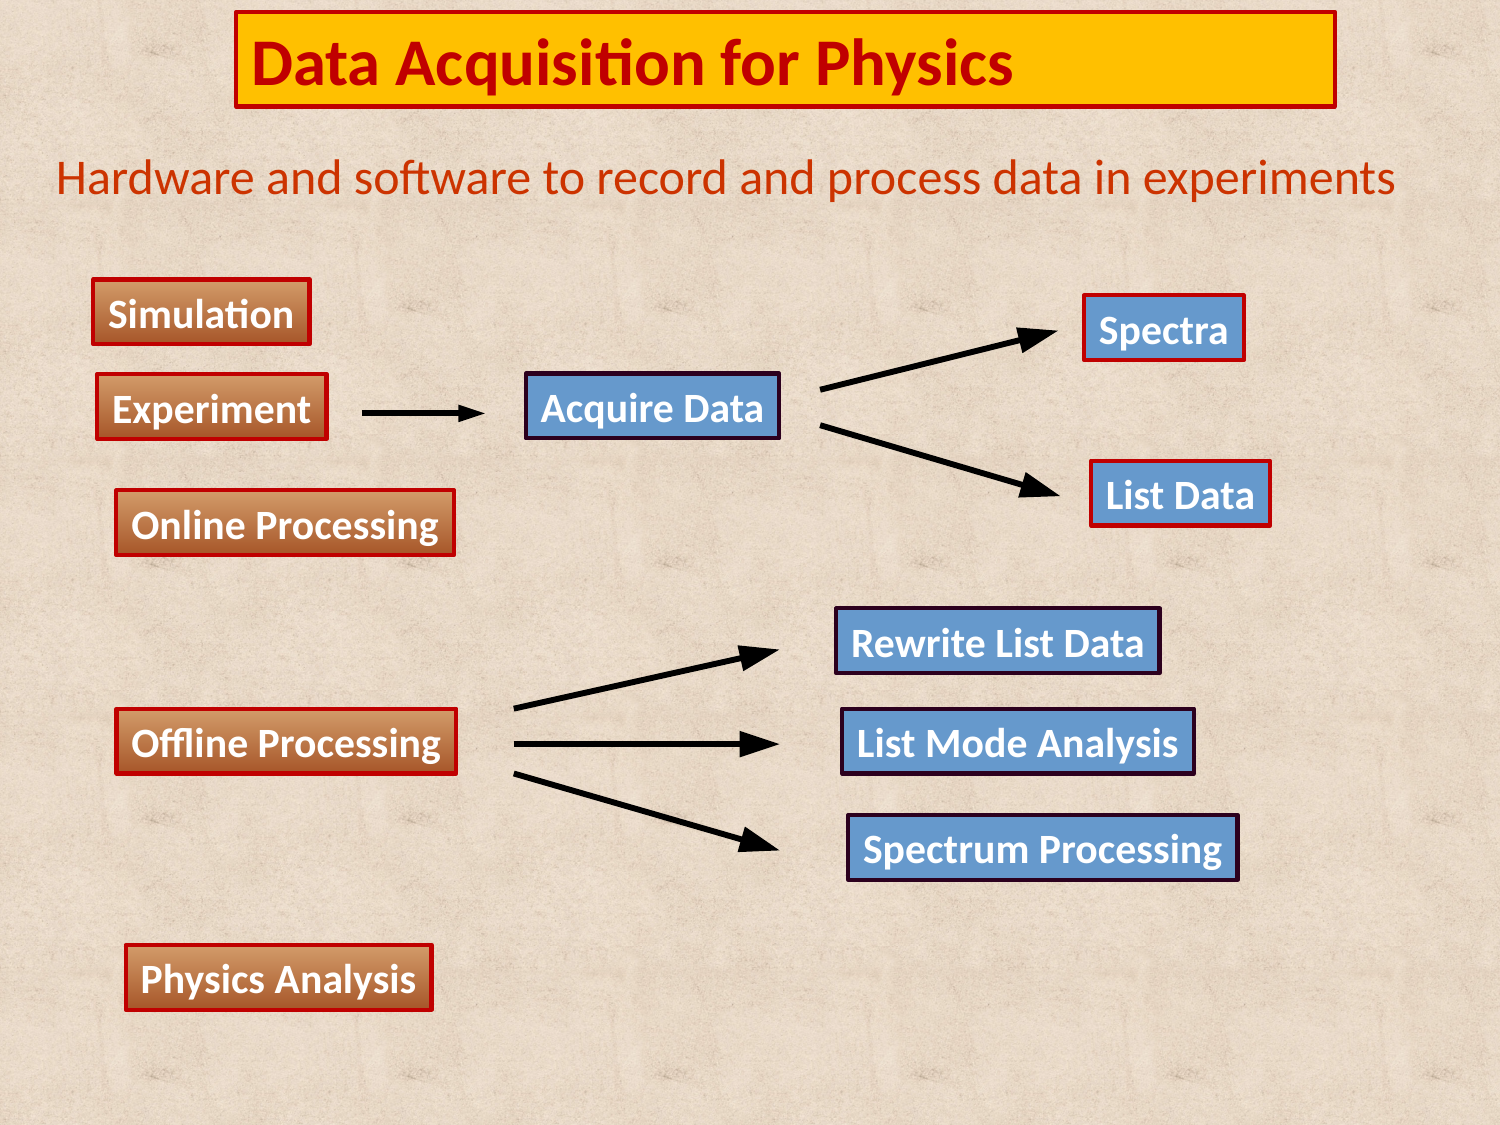

Data Acquisition for Physics
Hardware and software to record and process data in experiments
Simulation
Spectra
Acquire Data
Experiment
List Data
Online Processing
Rewrite List Data
Offline Processing
List Mode Analysis
Spectrum Processing
Physics Analysis